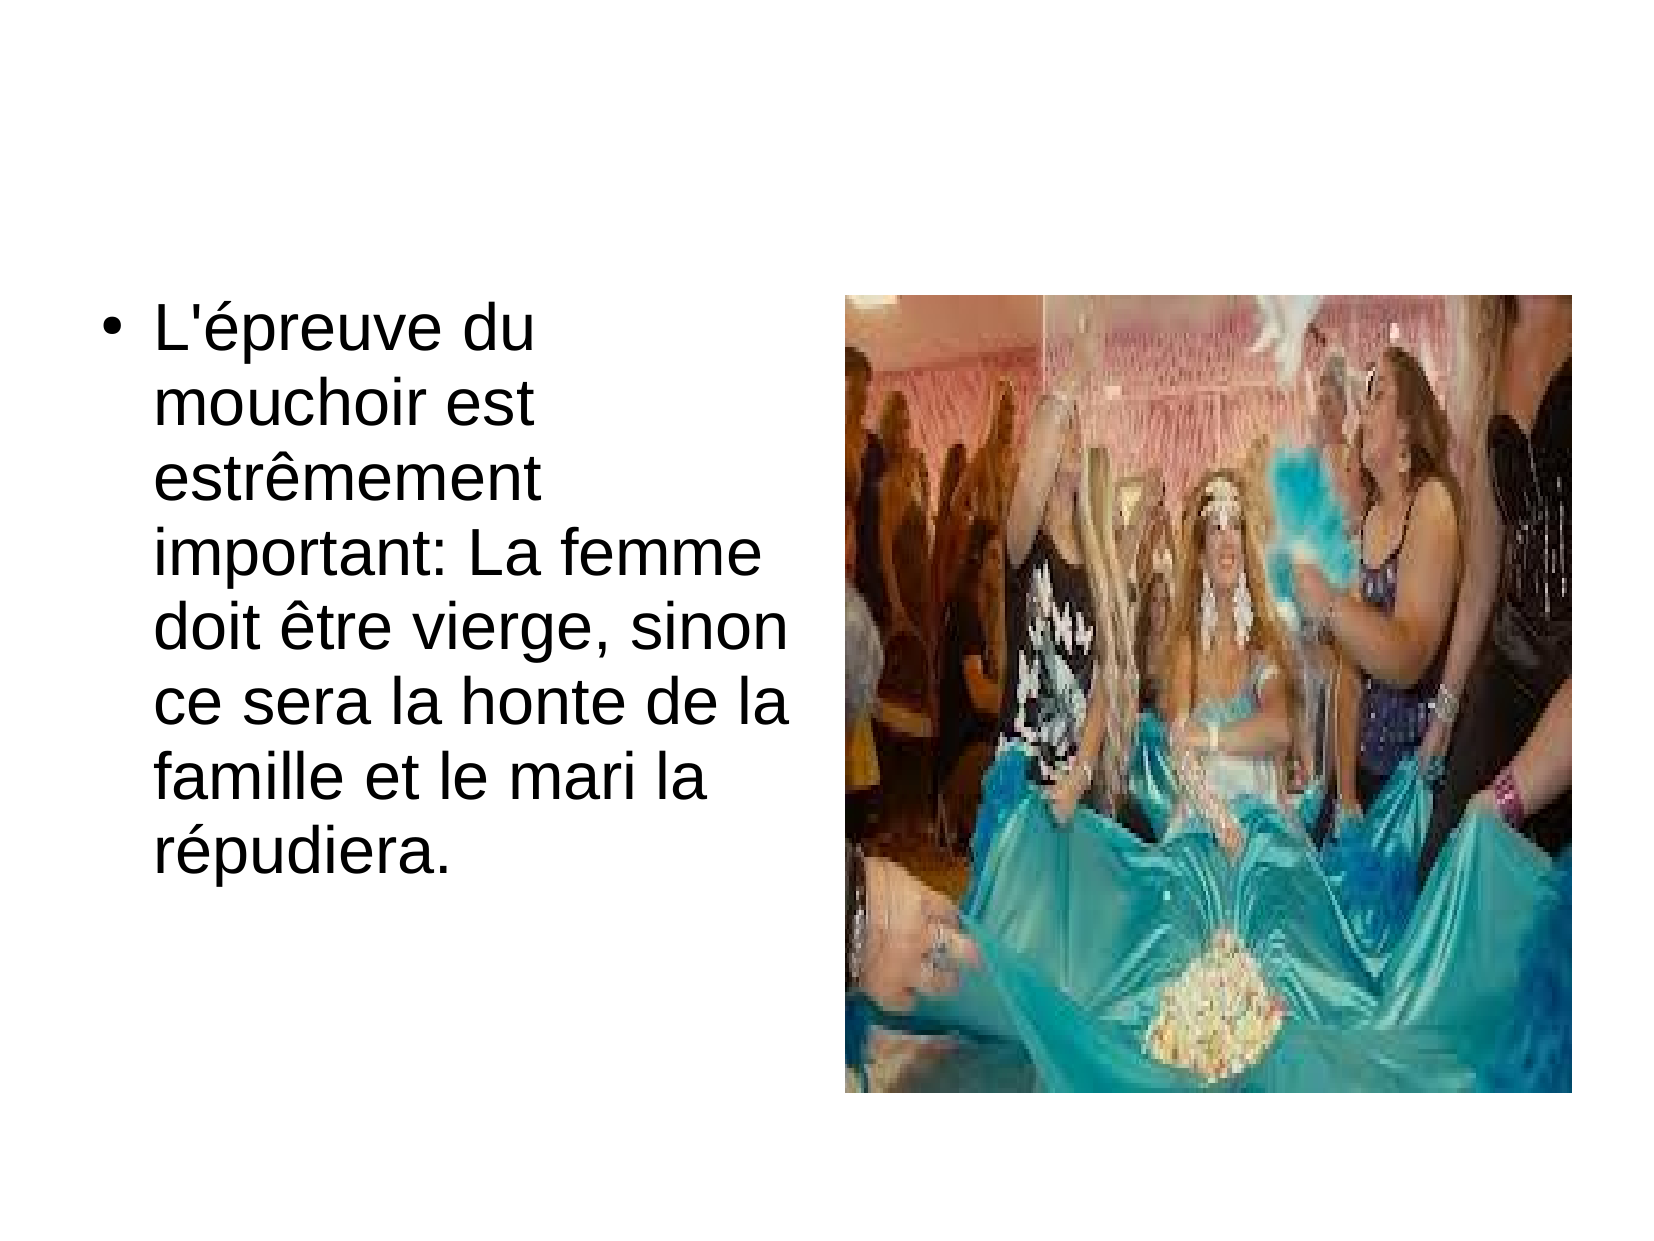

# L'épreuve du mouchoir est estrêmement important: La femme doit être vierge, sinon ce sera la honte de la famille et le mari la répudiera.